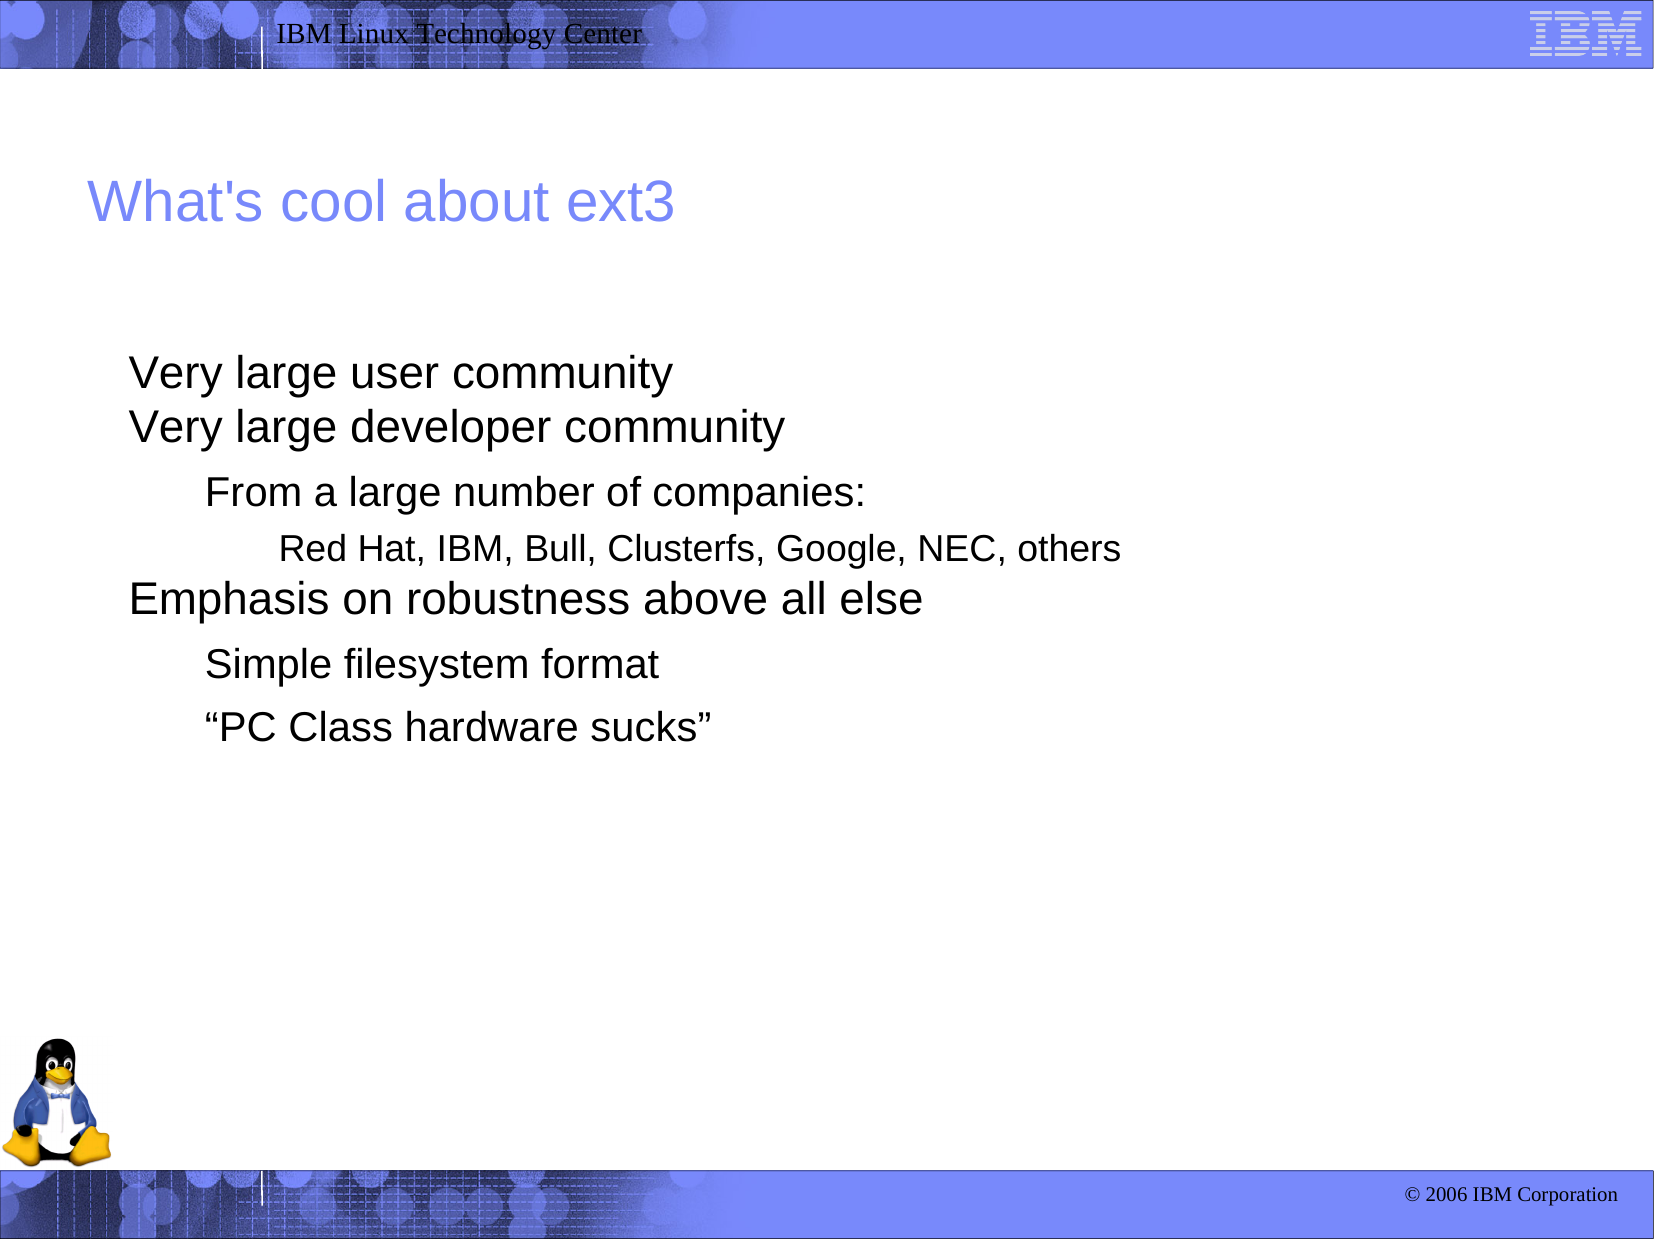

# What's cool about ext3
Very large user community
Very large developer community
From a large number of companies:
Red Hat, IBM, Bull, Clusterfs, Google, NEC, others
Emphasis on robustness above all else
Simple filesystem format
“PC Class hardware sucks”